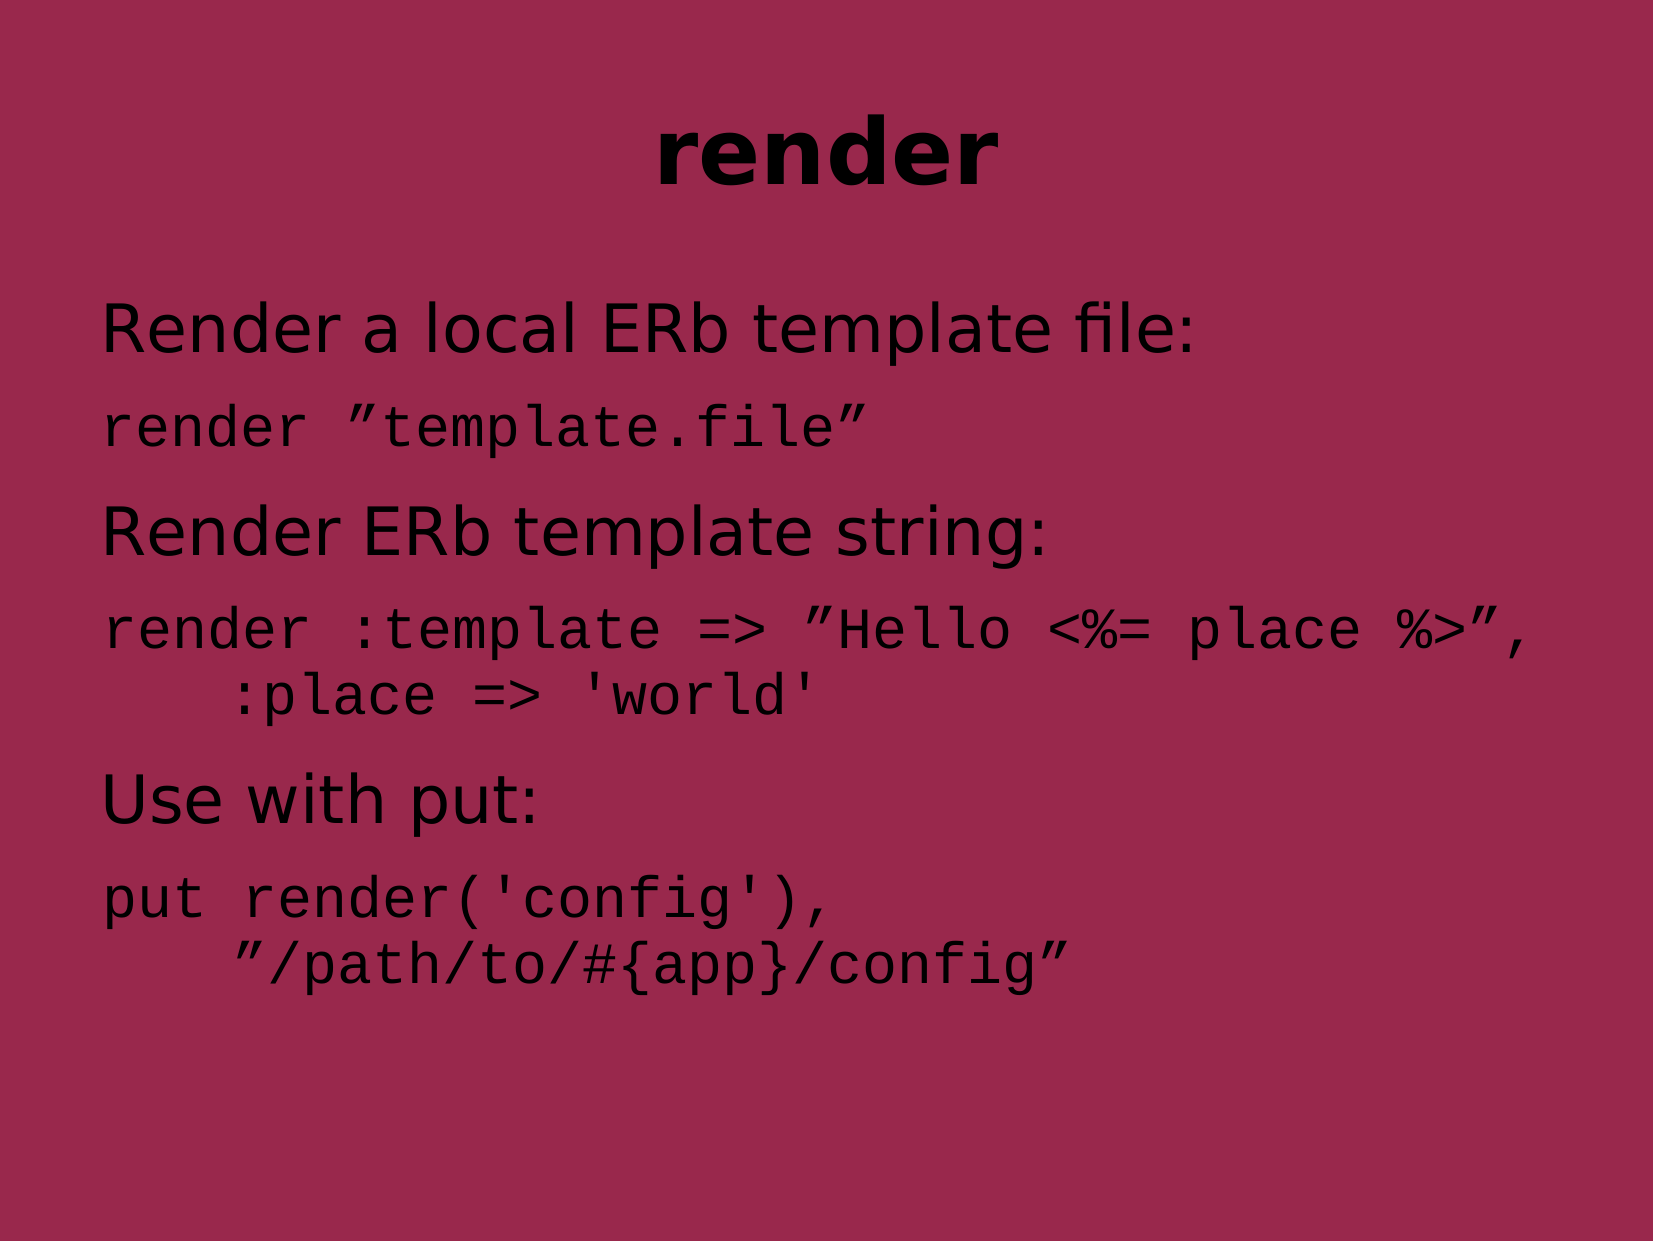

# render
Render a local ERb template file:
render ”template.file”
Render ERb template string:
render :template => ”Hello <%= place %>”, :place => 'world'
Use with put:
put render('config'), ”/path/to/#{app}/config”